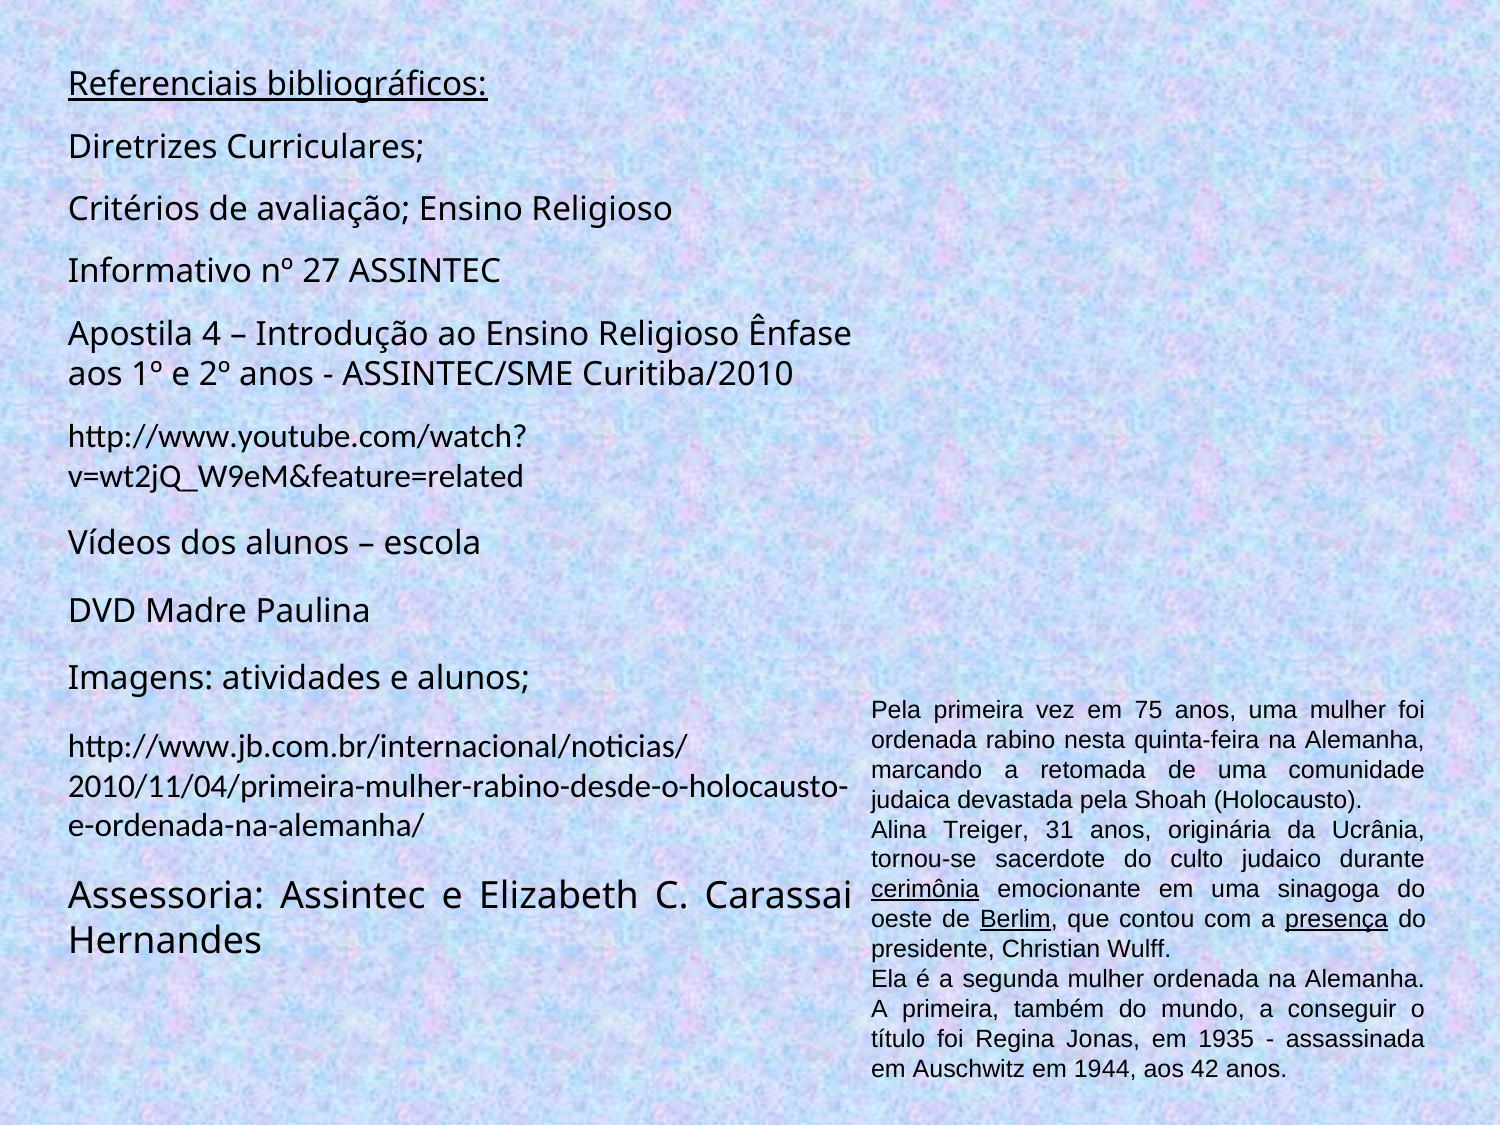

Referenciais bibliográficos:
Diretrizes Curriculares;
Critérios de avaliação; Ensino Religioso
Informativo nº 27 ASSINTEC
Apostila 4 – Introdução ao Ensino Religioso Ênfase aos 1º e 2º anos - ASSINTEC/SME Curitiba/2010
http://www.youtube.com/watch?v=wt2jQ_W9eM&feature=related
Vídeos dos alunos – escola
DVD Madre Paulina
Imagens: atividades e alunos;
http://www.jb.com.br/internacional/noticias/2010/11/04/primeira-mulher-rabino-desde-o-holocausto-e-ordenada-na-alemanha/
Assessoria: Assintec e Elizabeth C. Carassai Hernandes
Pela primeira vez em 75 anos, uma mulher foi ordenada rabino nesta quinta-feira na Alemanha, marcando a retomada de uma comunidade judaica devastada pela Shoah (Holocausto).
Alina Treiger, 31 anos, originária da Ucrânia, tornou-se sacerdote do culto judaico durante cerimônia emocionante em uma sinagoga do oeste de Berlim, que contou com a presença do presidente, Christian Wulff.
Ela é a segunda mulher ordenada na Alemanha. A primeira, também do mundo, a conseguir o título foi Regina Jonas, em 1935 - assassinada em Auschwitz em 1944, aos 42 anos.